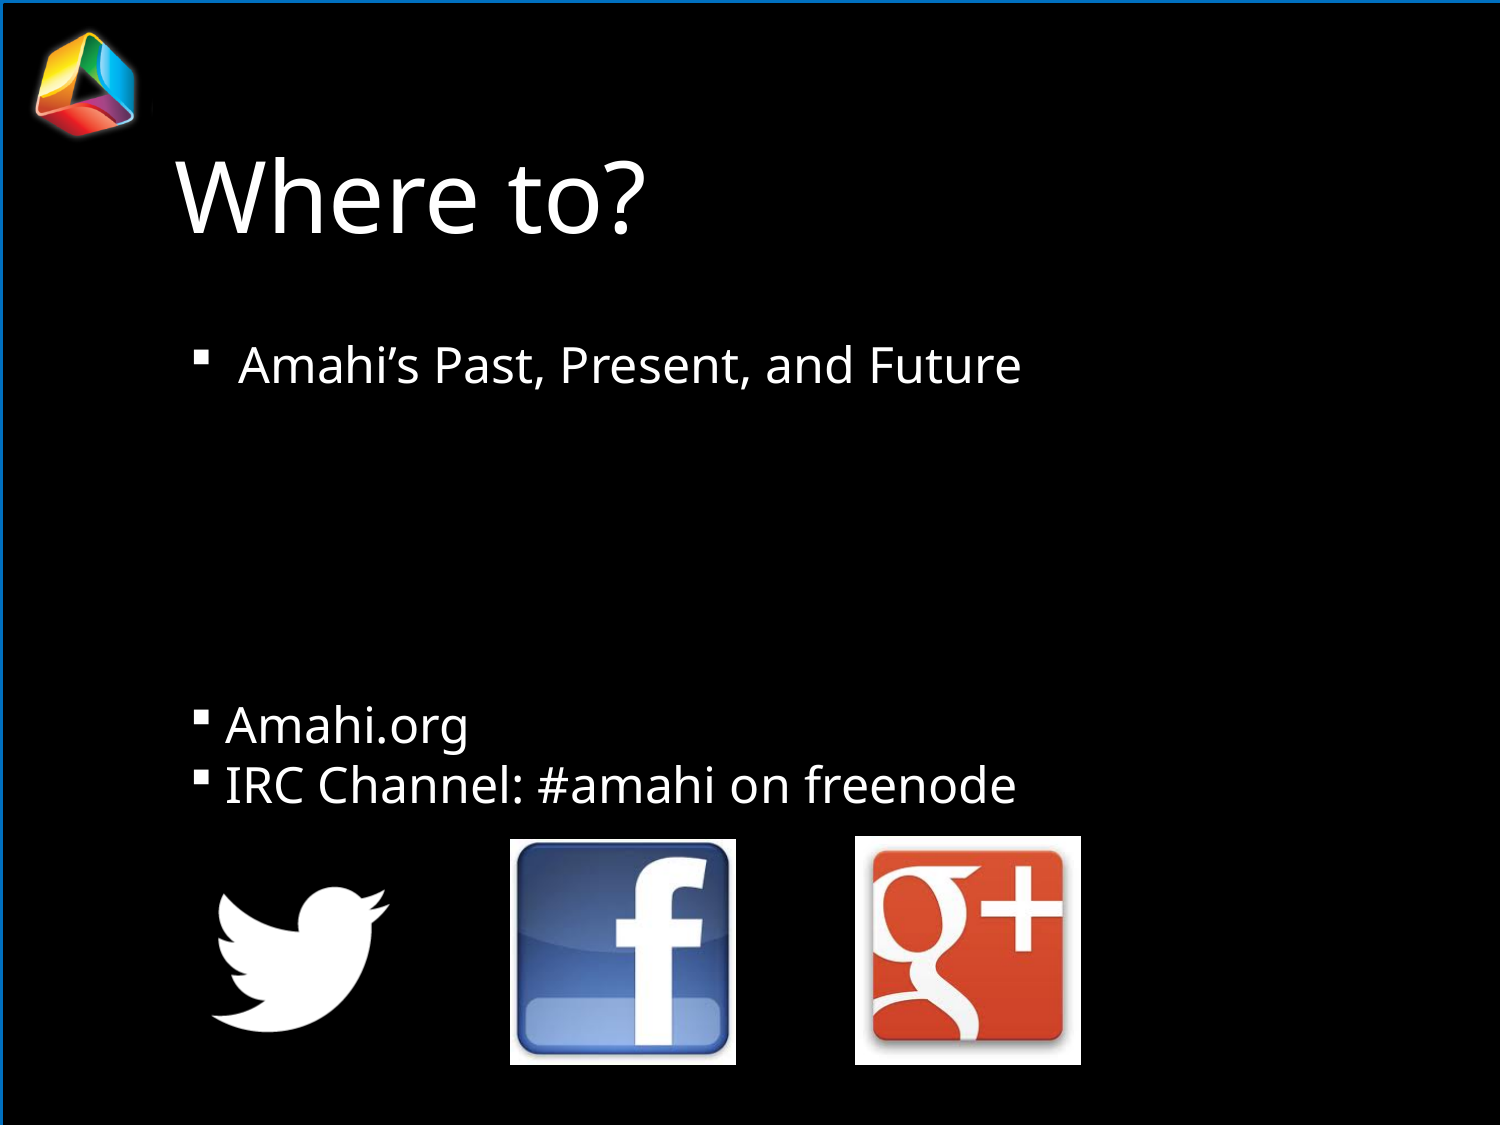

Where to?
 Amahi’s Past, Present, and Future
Amahi.org
IRC Channel: #amahi on freenode
# Opening